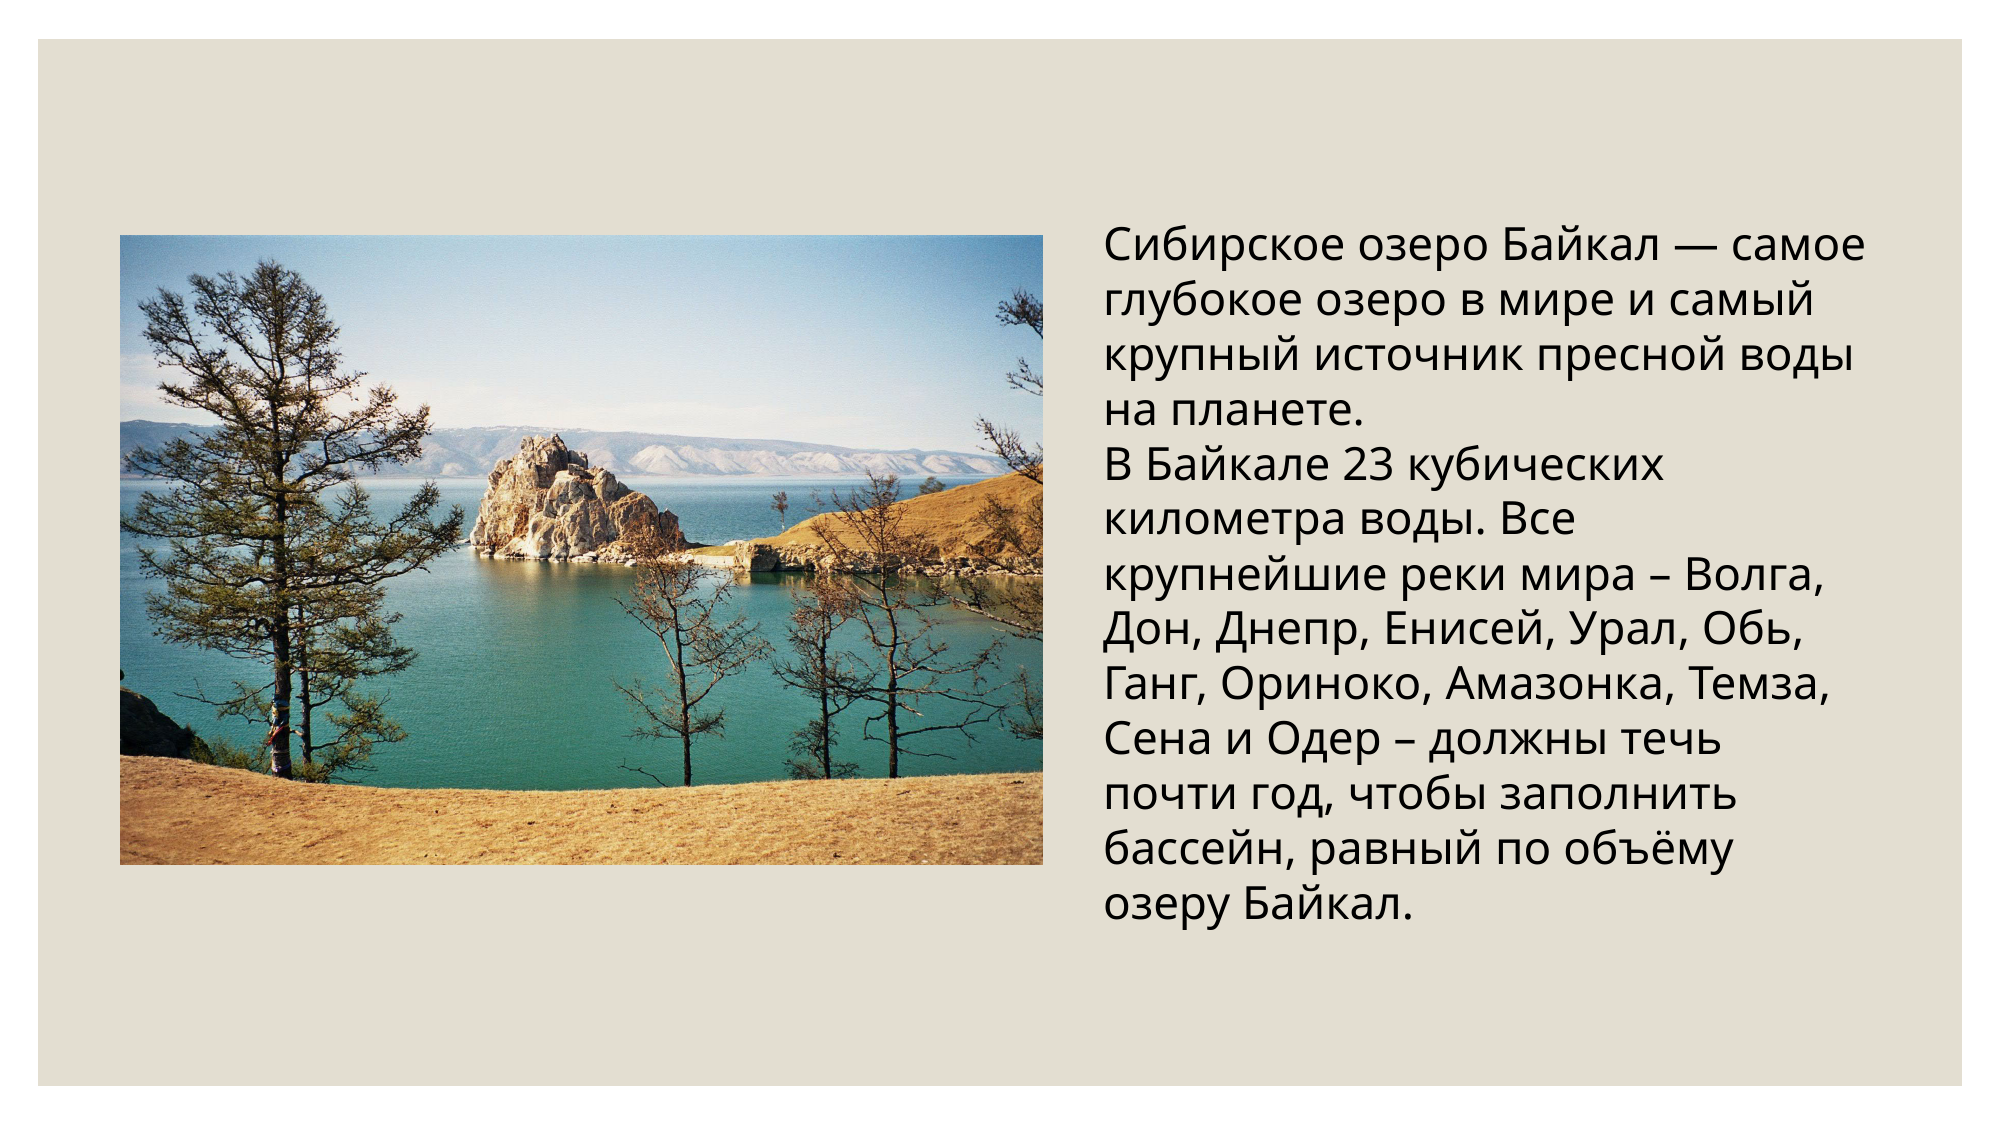

# Сибирское озеро Байкал — самое глубокое озеро в мире и самый крупный источник пресной воды на планете. В Байкале 23 кубических километра воды. Все крупнейшие реки мира – Волга, Дон, Днепр, Енисей, Урал, Обь, Ганг, Ориноко, Амазонка, Темза, Сена и Одер – должны течь почти год, чтобы заполнить бассейн, равный по объёму озеру Байкал.